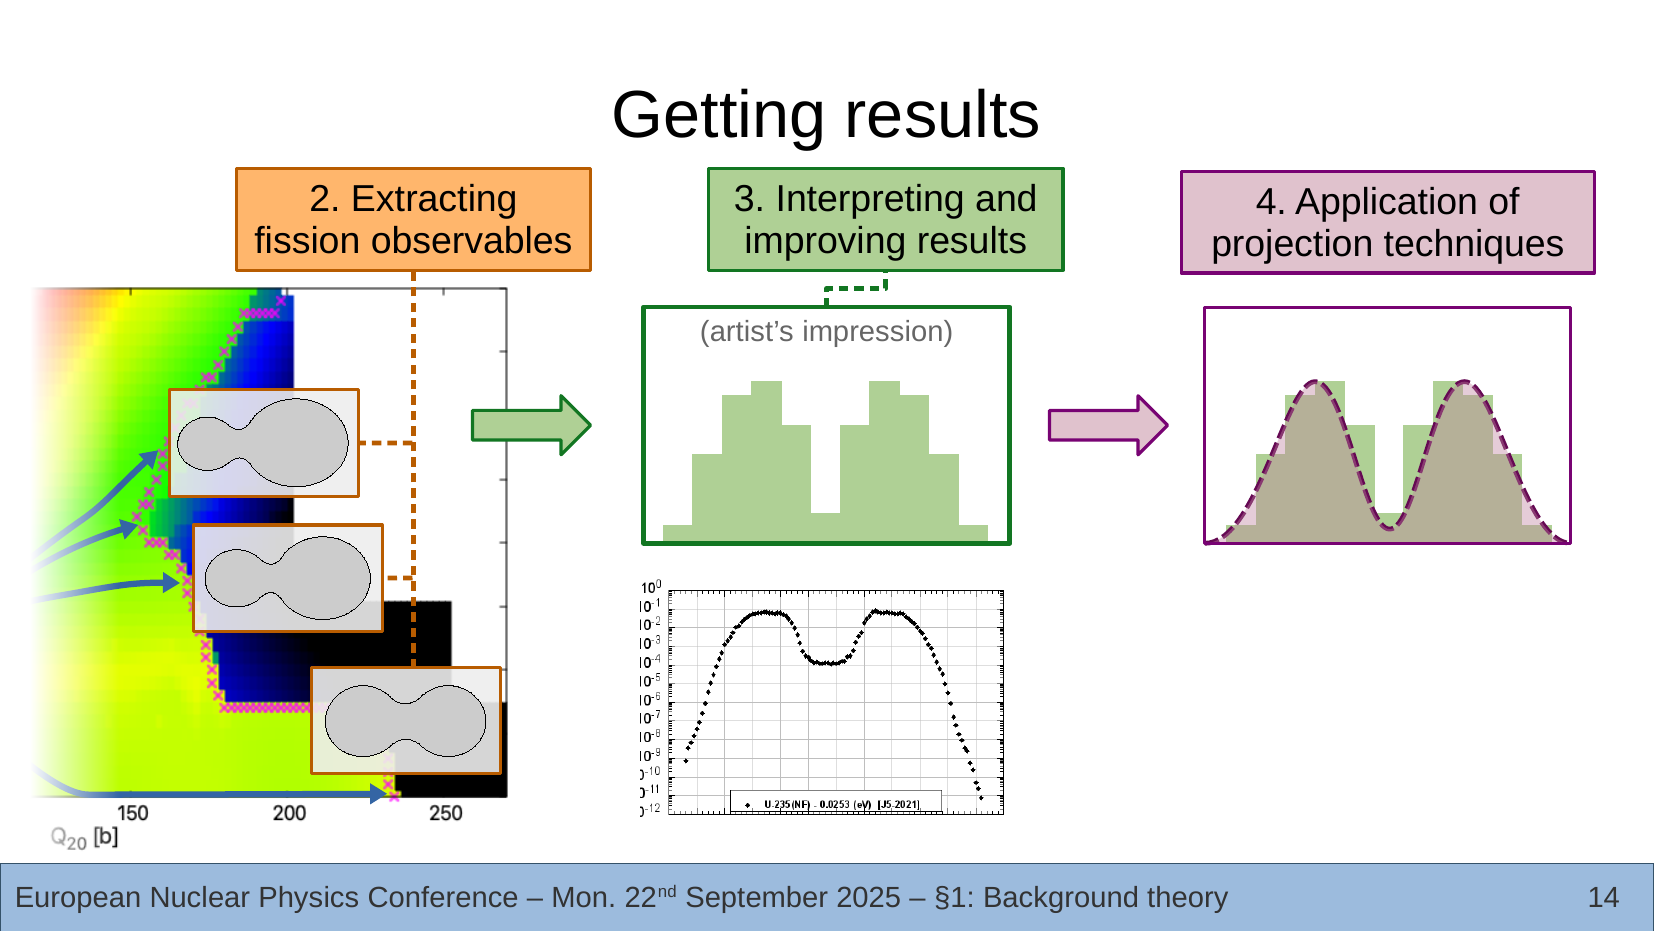

# Getting results
3. Interpreting and improving results
2. Extracting fission observables
4. Application of projection techniques
(artist’s impression)
European Nuclear Physics Conference – Mon. 22nd September 2025 – §1: Background theory